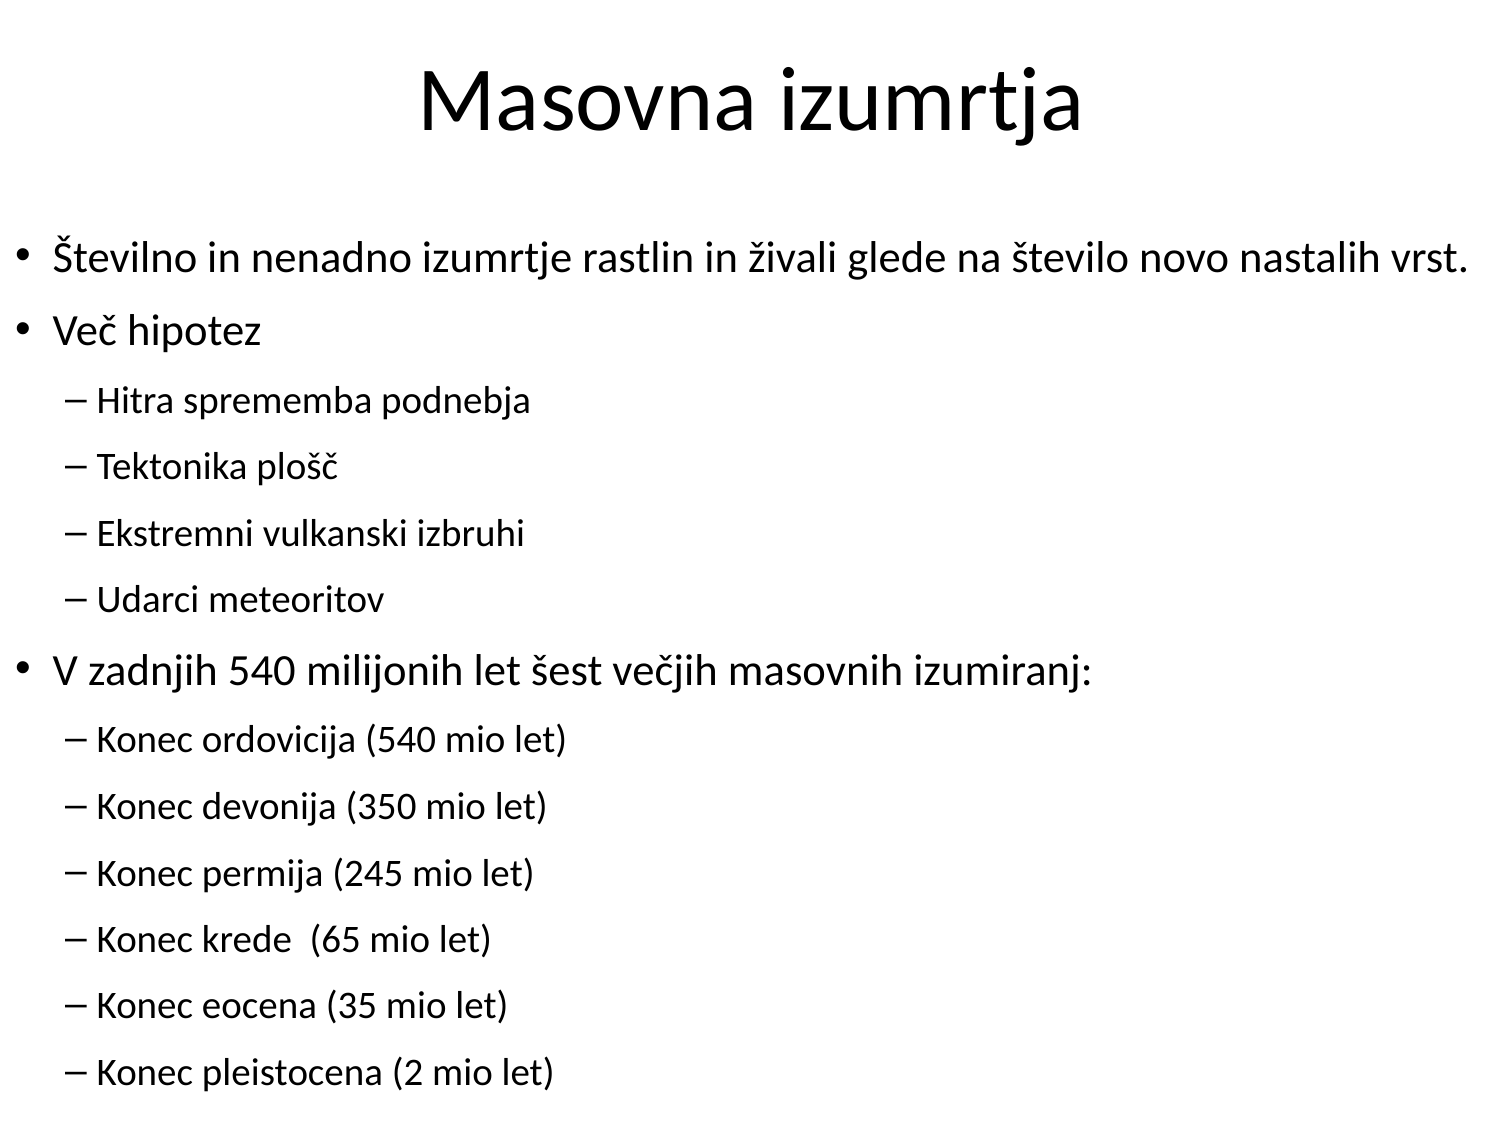

# Masovna izumrtja
Številno in nenadno izumrtje rastlin in živali glede na število novo nastalih vrst.
Več hipotez
Hitra sprememba podnebja
Tektonika plošč
Ekstremni vulkanski izbruhi
Udarci meteoritov
V zadnjih 540 milijonih let šest večjih masovnih izumiranj:
Konec ordovicija (540 mio let)
Konec devonija (350 mio let)
Konec permija (245 mio let)
Konec krede (65 mio let)
Konec eocena (35 mio let)
Konec pleistocena (2 mio let)